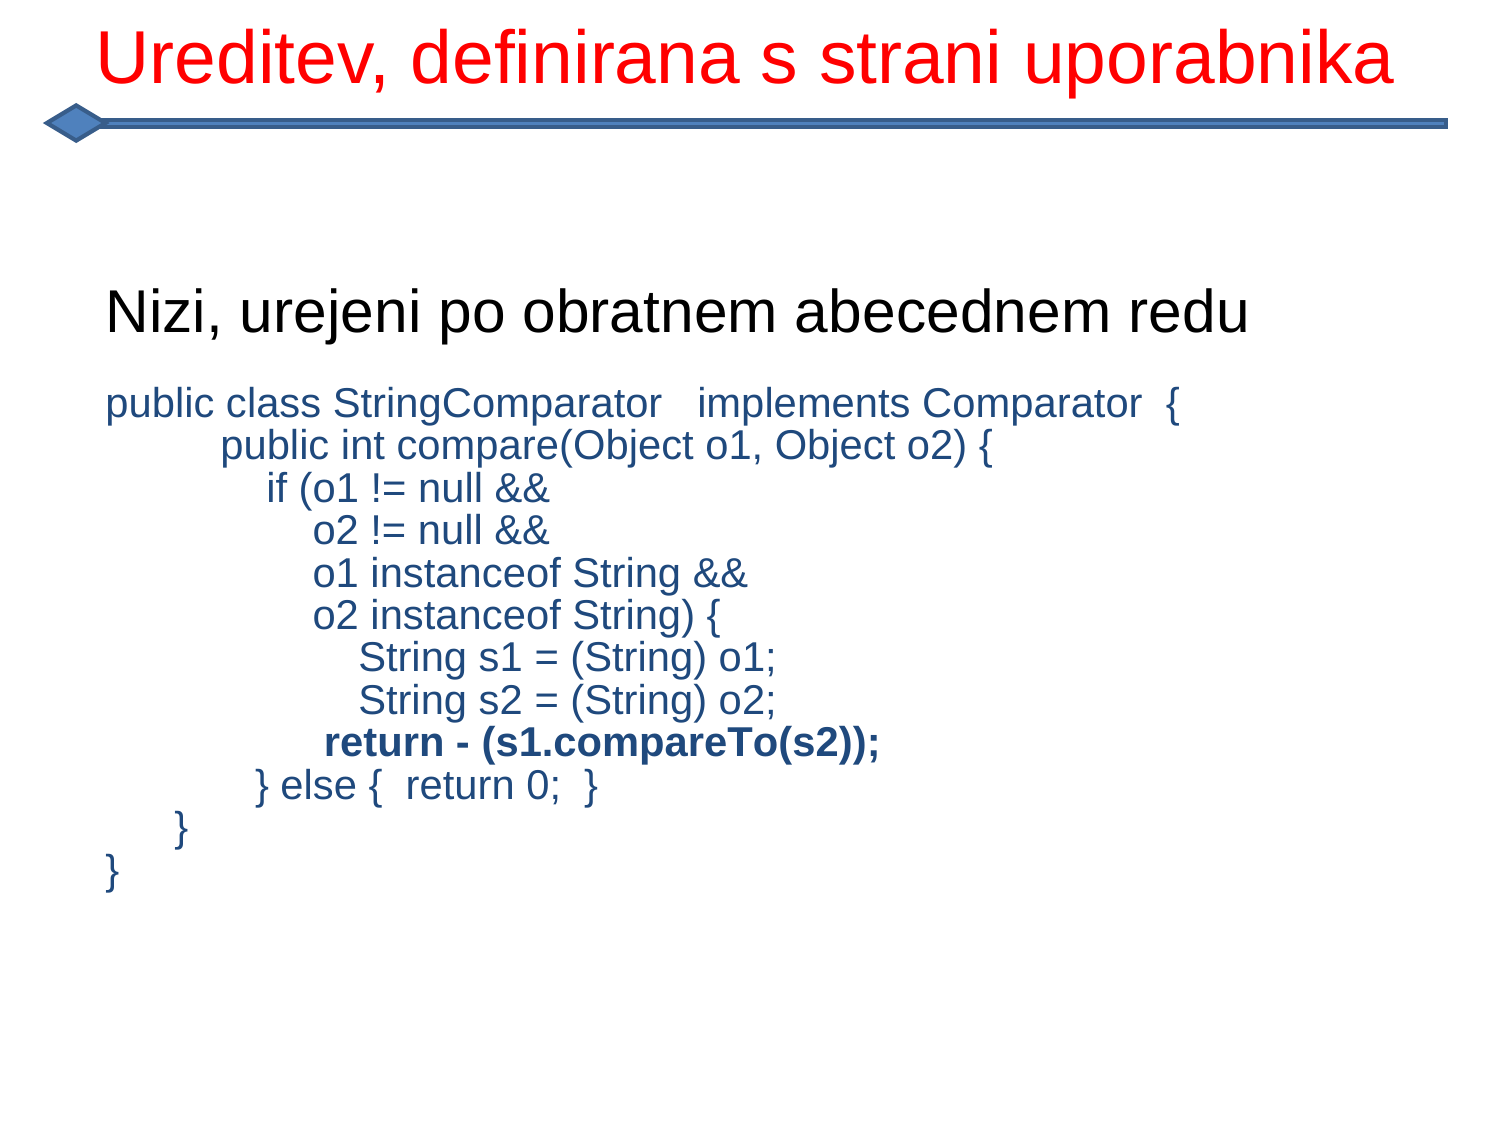

# Ureditev, definirana s strani uporabnika
Nizi, urejeni po obratnem abecednem redu
public class StringComparator implements Comparator {
 public int compare(Object o1, Object o2) {
 if (o1 != null &&
 o2 != null &&
 o1 instanceof String &&
 o2 instanceof String) {
 String s1 = (String) o1;
 String s2 = (String) o2;
 return - (s1.compareTo(s2));
 } else { return 0; }
 }
}